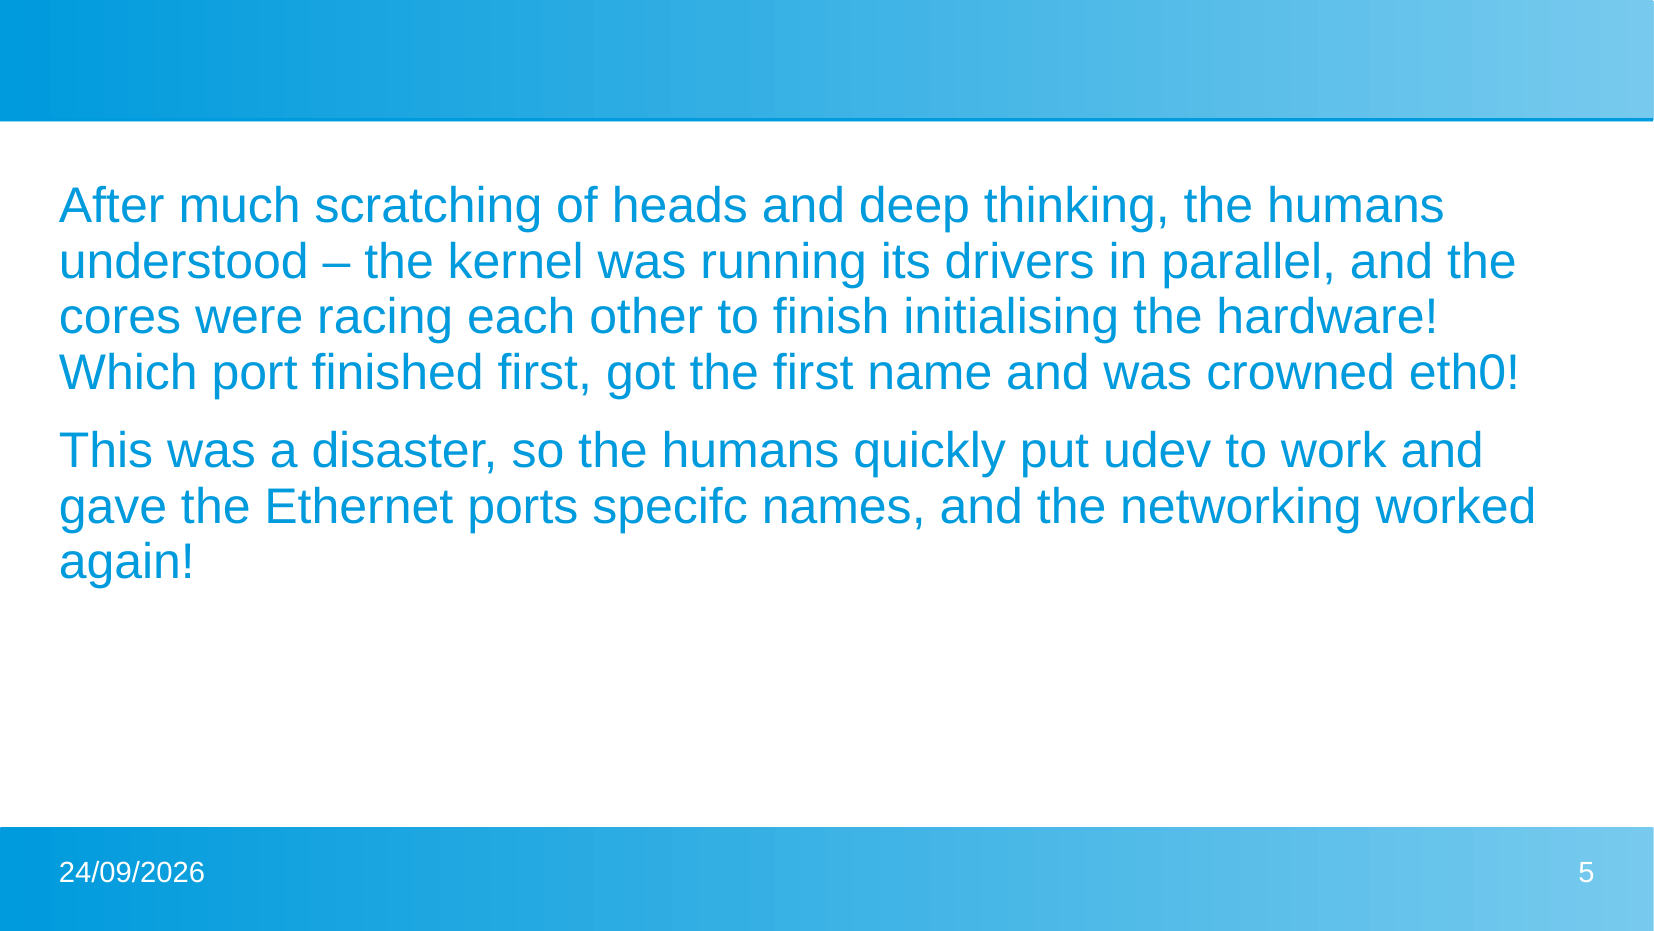

#
After much scratching of heads and deep thinking, the humans understood – the kernel was running its drivers in parallel, and the cores were racing each other to finish initialising the hardware! Which port finished first, got the first name and was crowned eth0!
This was a disaster, so the humans quickly put udev to work and gave the Ethernet ports specifc names, and the networking worked again!
5